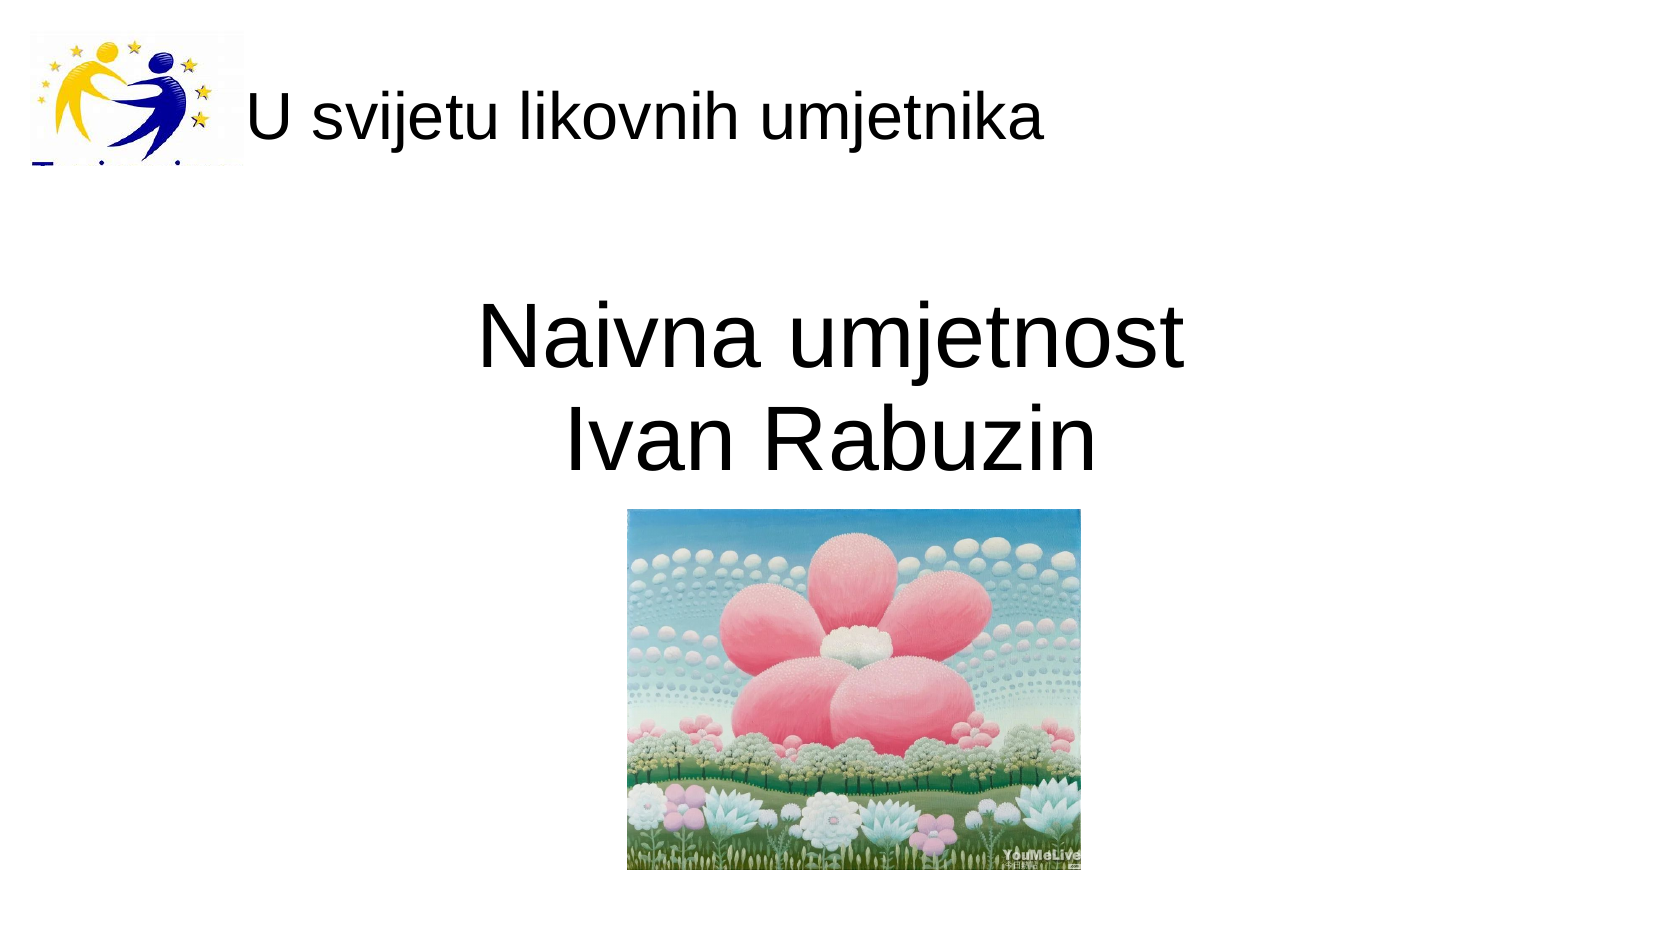

U svijetu likovnih umjetnika
# Naivna umjetnost Ivan Rabuzin